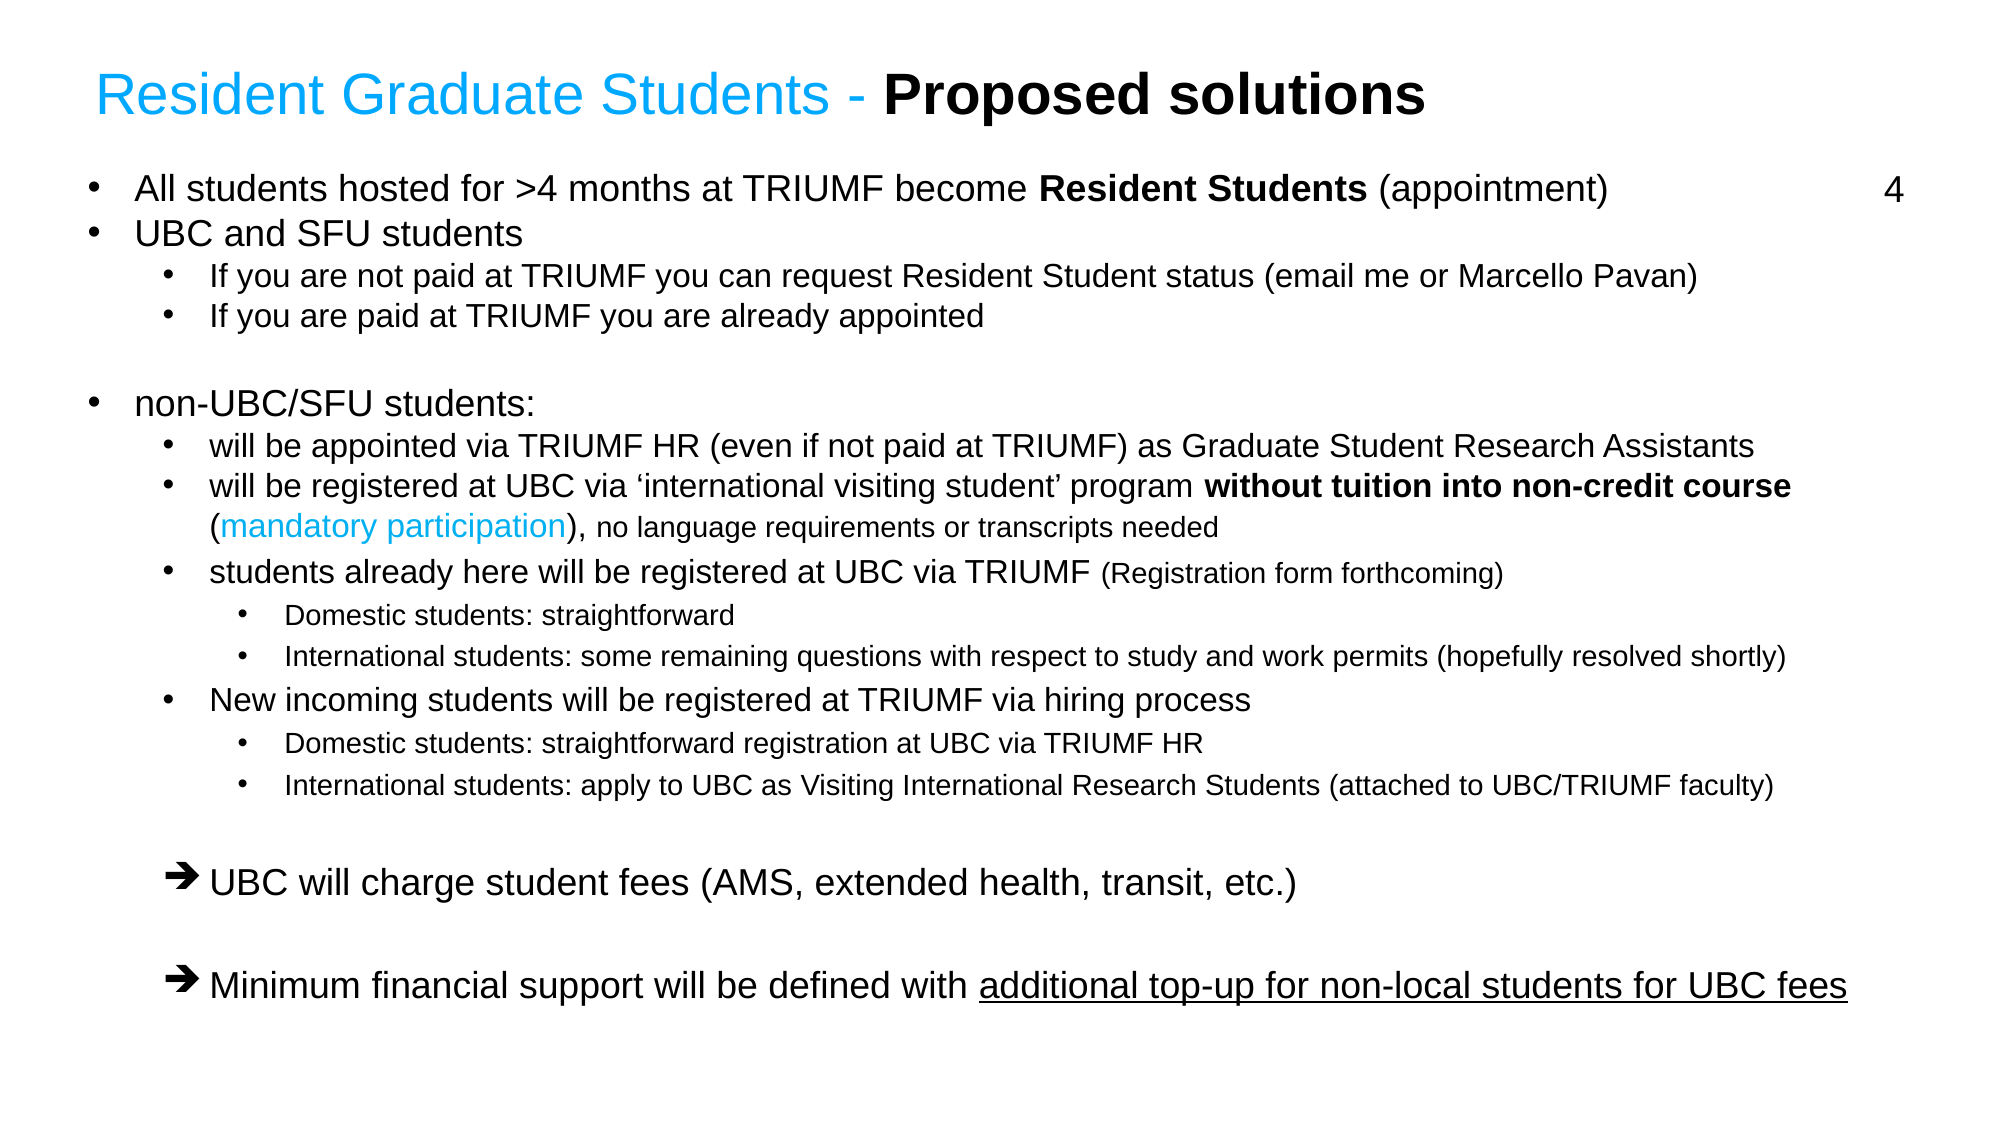

Resident Graduate Students - Proposed solutions
All students hosted for >4 months at TRIUMF become Resident Students (appointment)
UBC and SFU students
If you are not paid at TRIUMF you can request Resident Student status (email me or Marcello Pavan)
If you are paid at TRIUMF you are already appointed
non-UBC/SFU students:
will be appointed via TRIUMF HR (even if not paid at TRIUMF) as Graduate Student Research Assistants
will be registered at UBC via ‘international visiting student’ program without tuition into non-credit course (mandatory participation), no language requirements or transcripts needed
students already here will be registered at UBC via TRIUMF (Registration form forthcoming)
Domestic students: straightforward
International students: some remaining questions with respect to study and work permits (hopefully resolved shortly)
New incoming students will be registered at TRIUMF via hiring process
Domestic students: straightforward registration at UBC via TRIUMF HR
International students: apply to UBC as Visiting International Research Students (attached to UBC/TRIUMF faculty)
UBC will charge student fees (AMS, extended health, transit, etc.)
Minimum financial support will be defined with additional top-up for non-local students for UBC fees